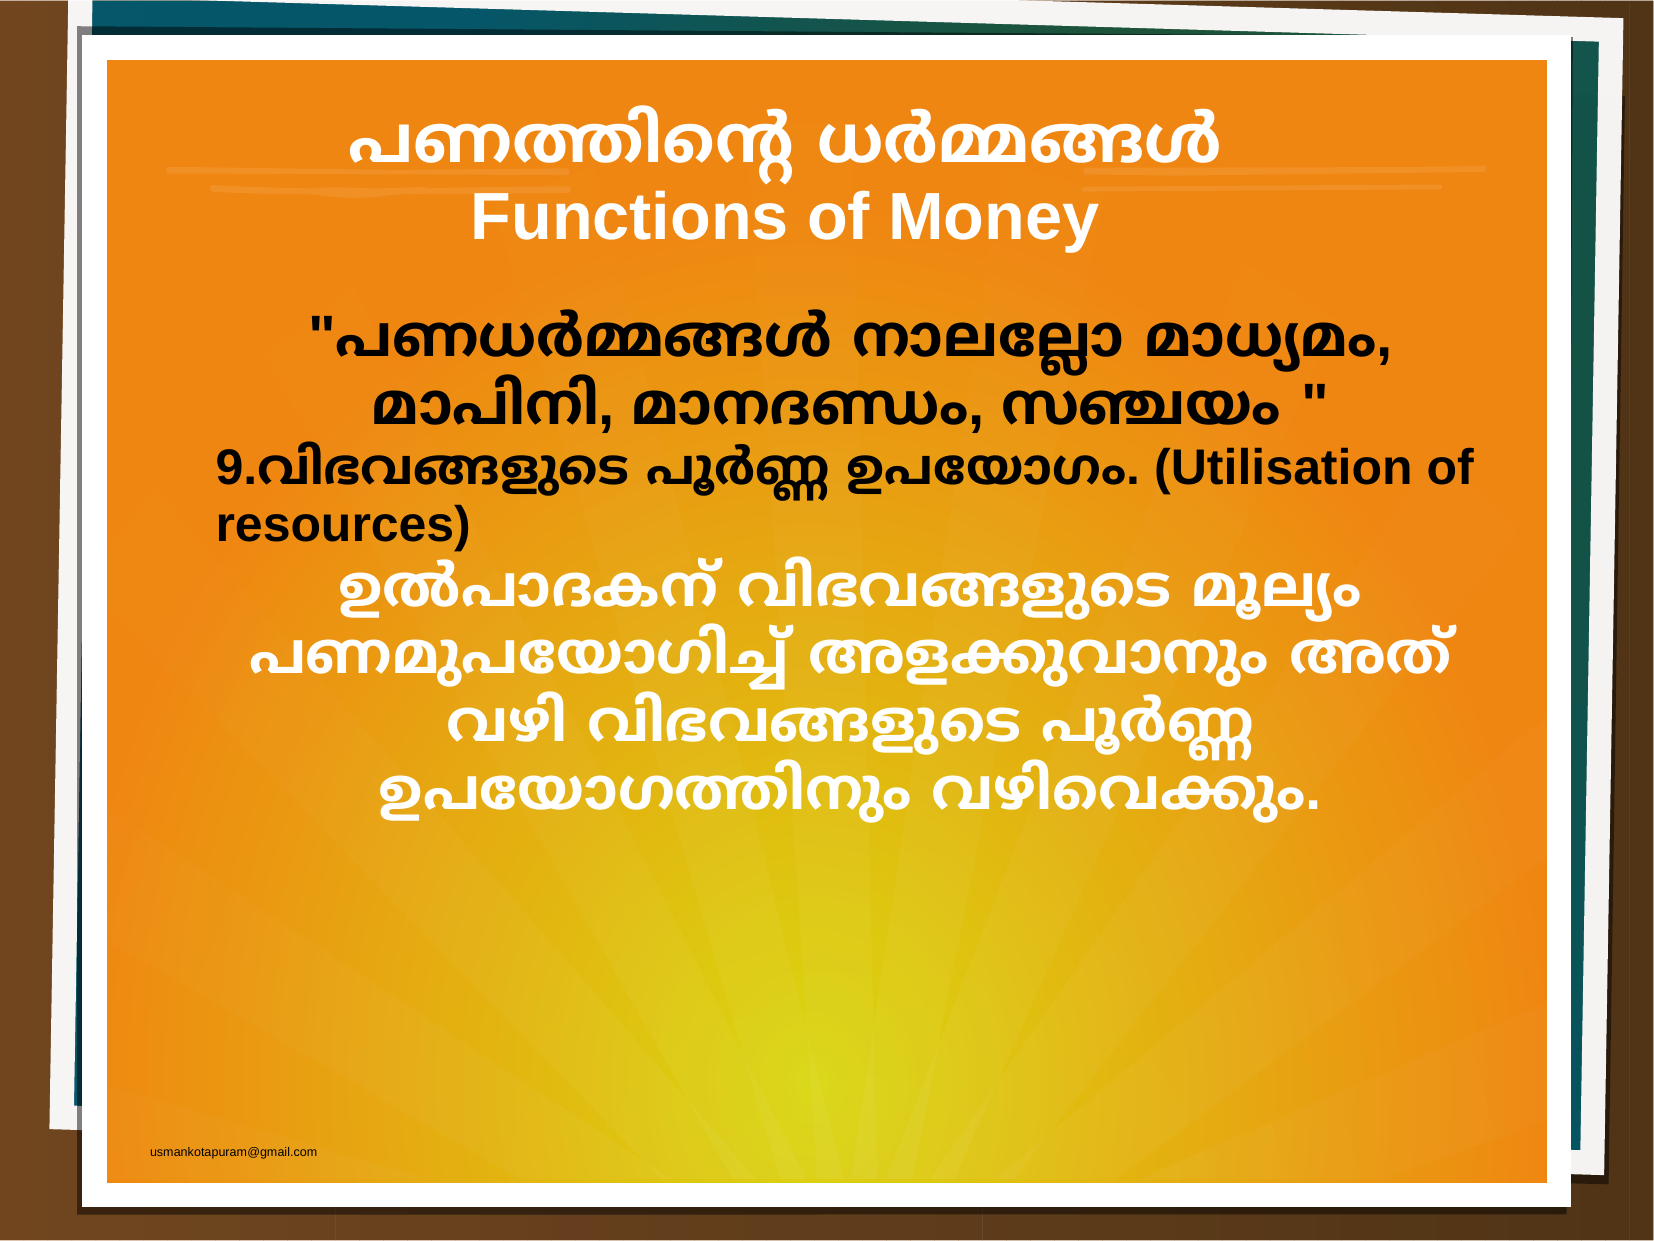

# പണത്തിന്റെ ധർമ്മങ്ങൾ Functions of Money
"പണധർമ്മങ്ങൾ നാലല്ലോ മാധ്യമം, മാപിനി, മാനദണ്ഡം, സഞ്ചയം "
9.വിഭവങ്ങളുടെ പൂർണ്ണ ഉപയോഗം. (Utilisation of resources)
ഉൽപാദകന് വിഭവങ്ങളുടെ മൂല്യം പണമുപയോഗിച്ച് അളക്കുവാനും അത് വഴി വിഭവങ്ങളുടെ പൂർണ്ണ ഉപയോഗത്തിനും വഴിവെക്കും.